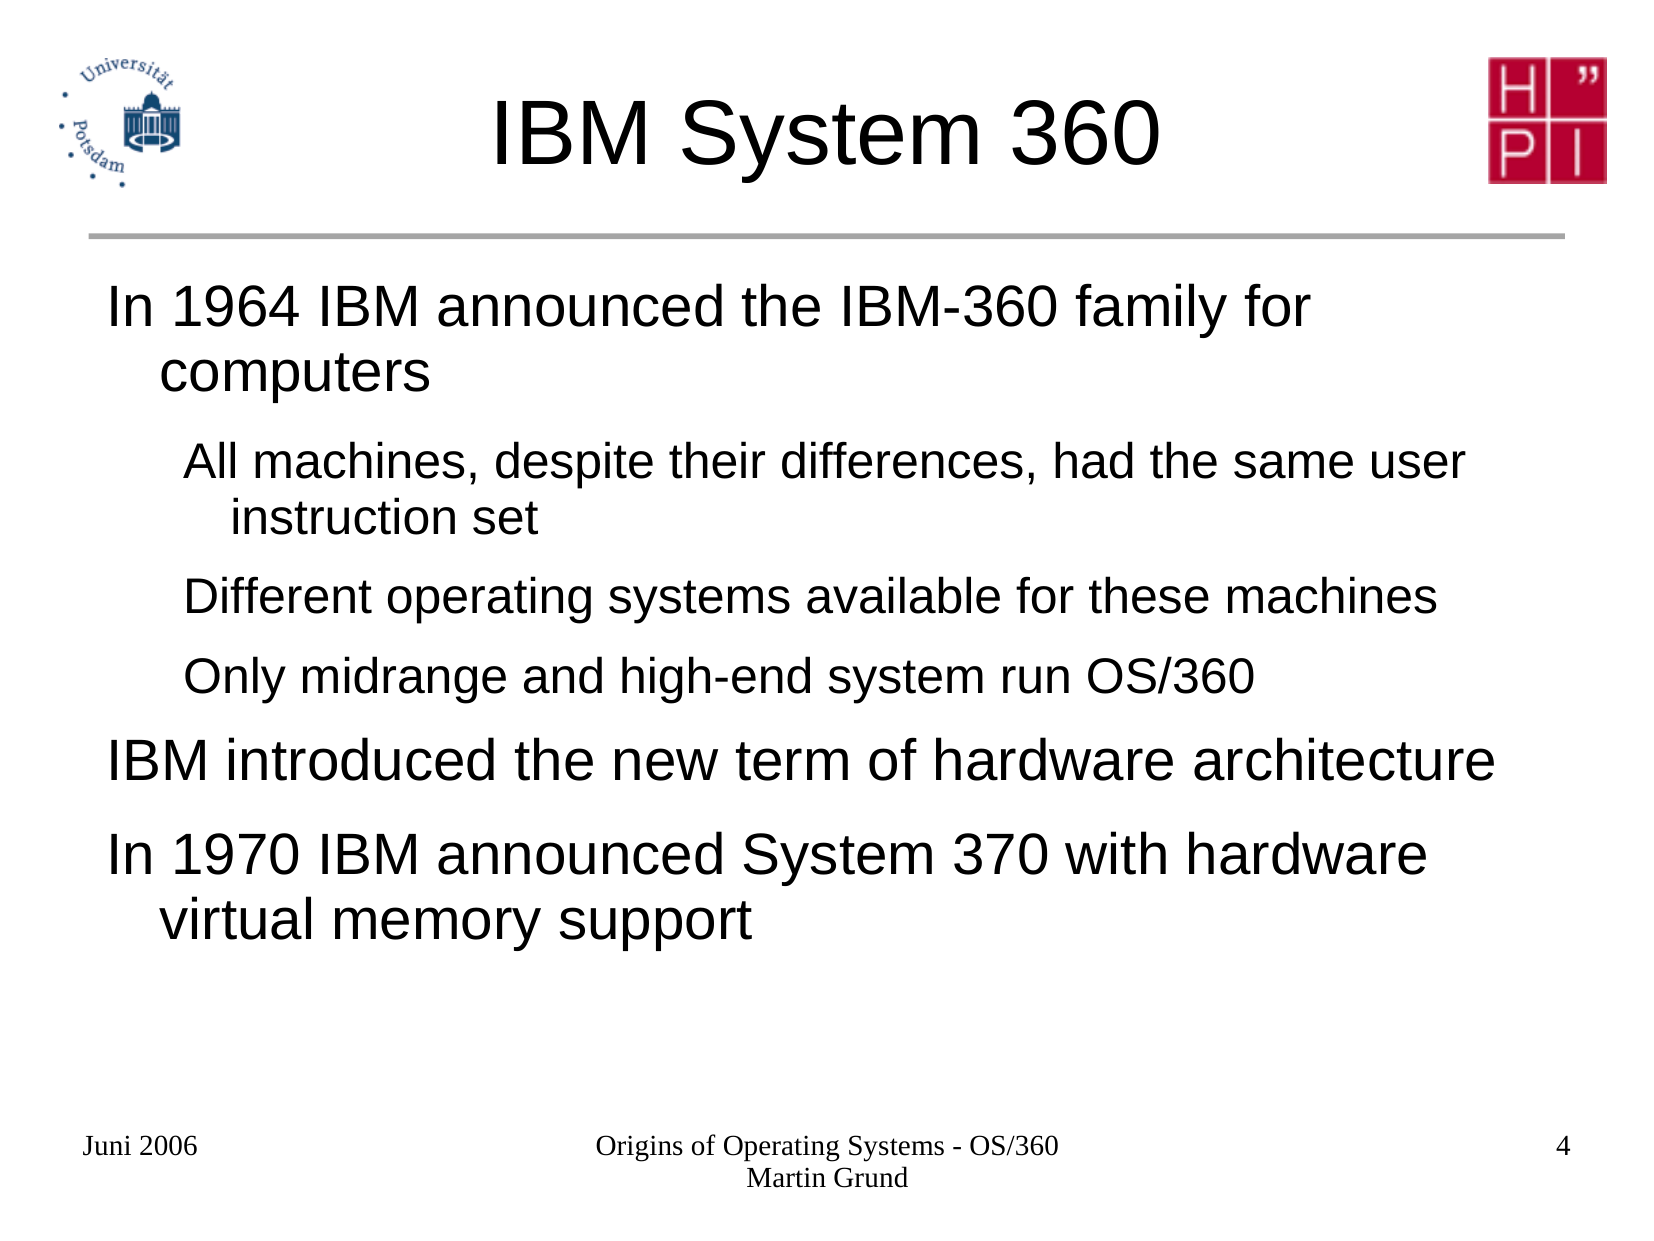

# IBM System 360
In 1964 IBM announced the IBM-360 family for computers
All machines, despite their differences, had the same user instruction set
Different operating systems available for these machines
Only midrange and high-end system run OS/360
IBM introduced the new term of hardware architecture
In 1970 IBM announced System 370 with hardware virtual memory support
Juni 2006
Origins of Operating Systems - OS/360
4